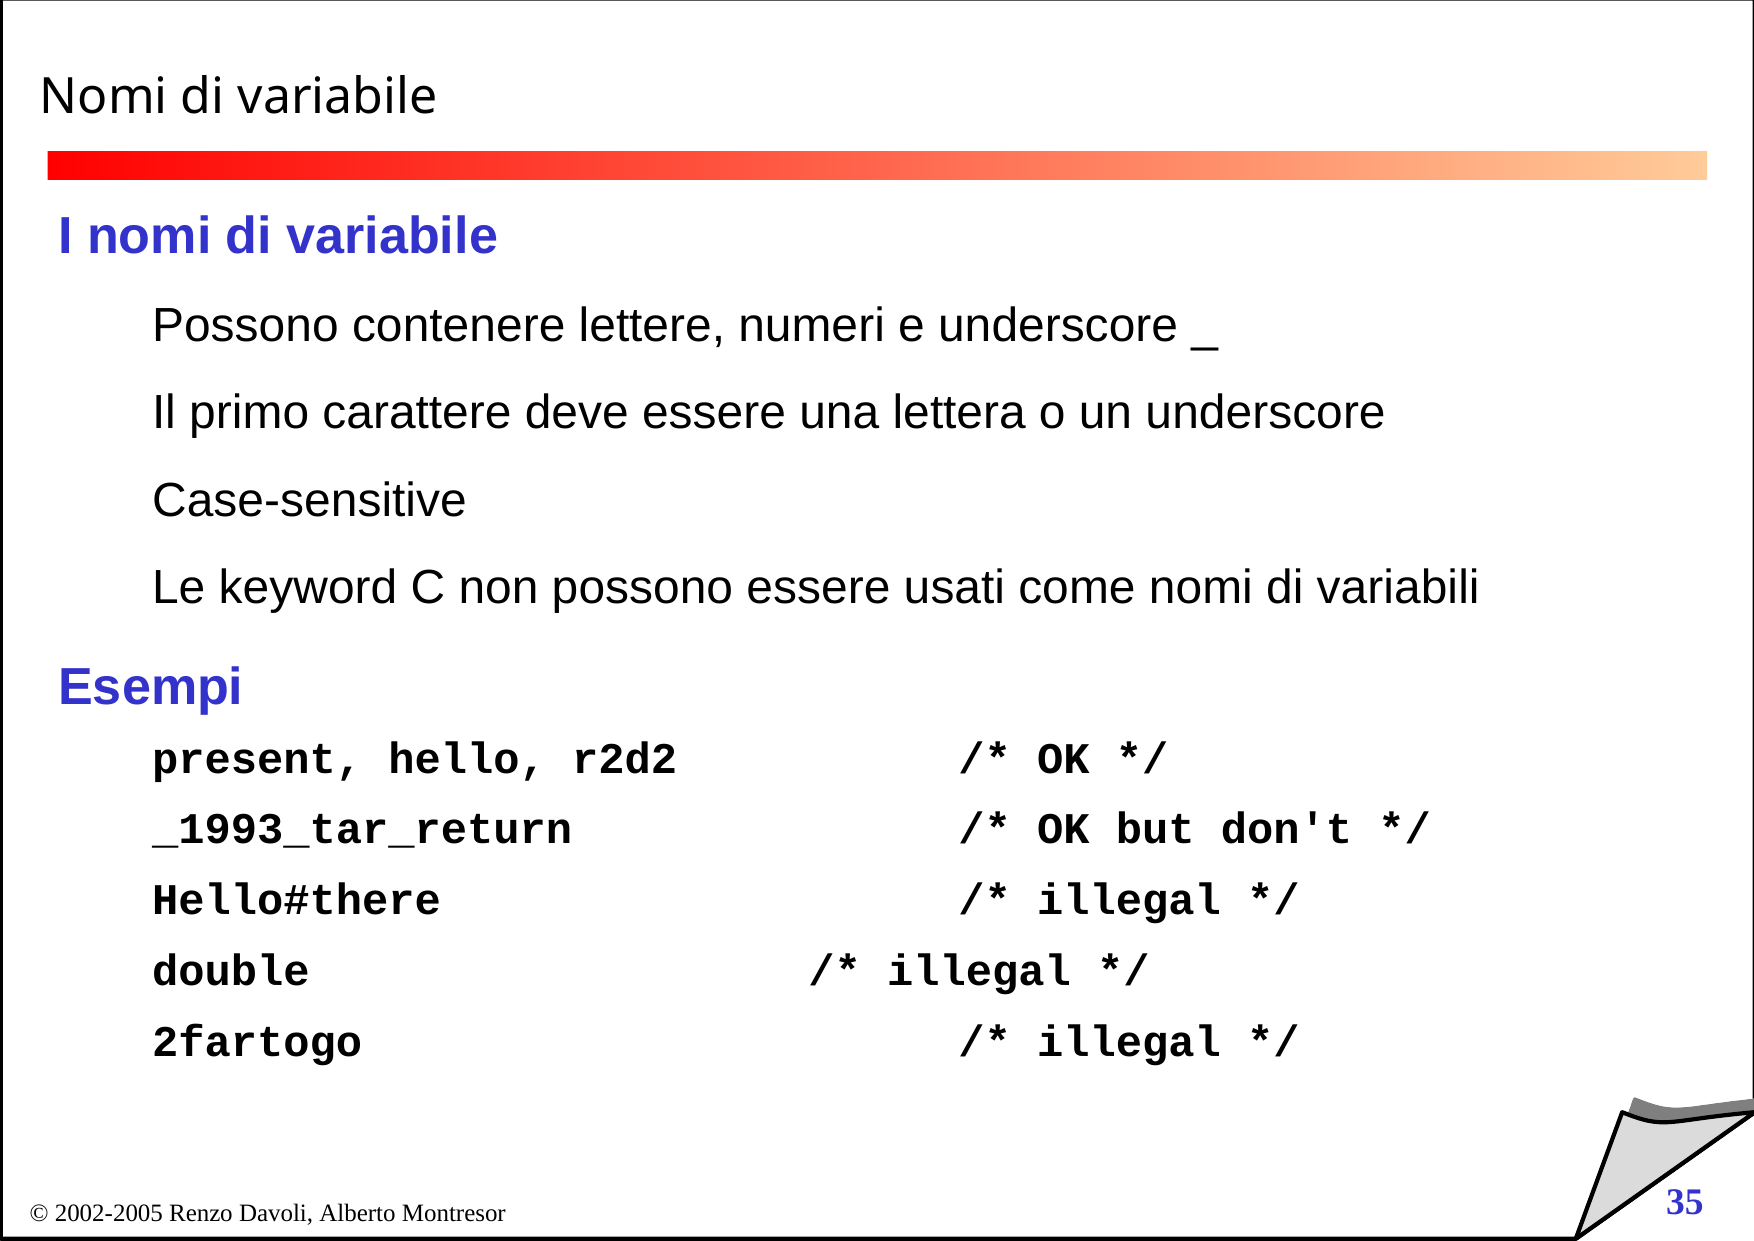

# Nomi di variabile
I nomi di variabile
Possono contenere lettere, numeri e underscore _
Il primo carattere deve essere una lettera o un underscore
Case-sensitive
Le keyword C non possono essere usati come nomi di variabili
Esempi
present, hello, r2d2		/* OK */
_1993_tar_return			/* OK but don't */
Hello#there				/* illegal */
double				/* illegal */
2fartogo				/* illegal */